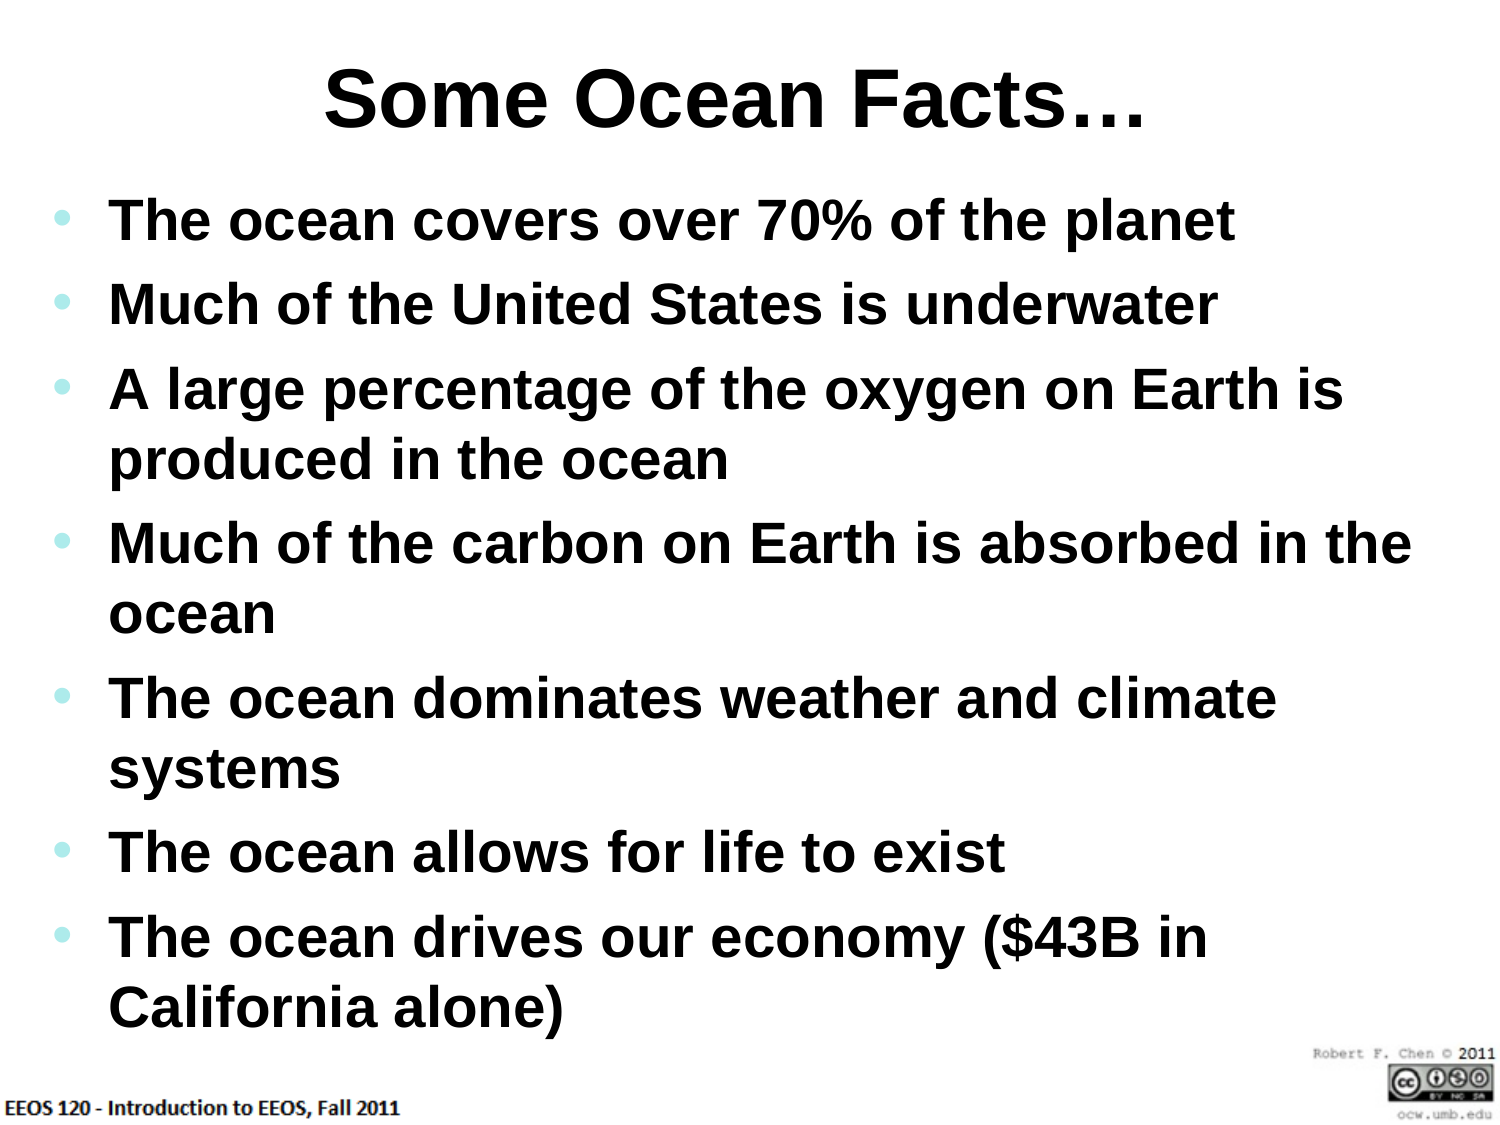

# Some Ocean Facts…
The ocean covers over 70% of the planet
Much of the United States is underwater
A large percentage of the oxygen on Earth is produced in the ocean
Much of the carbon on Earth is absorbed in the ocean
The ocean dominates weather and climate systems
The ocean allows for life to exist
The ocean drives our economy ($43B in California alone)